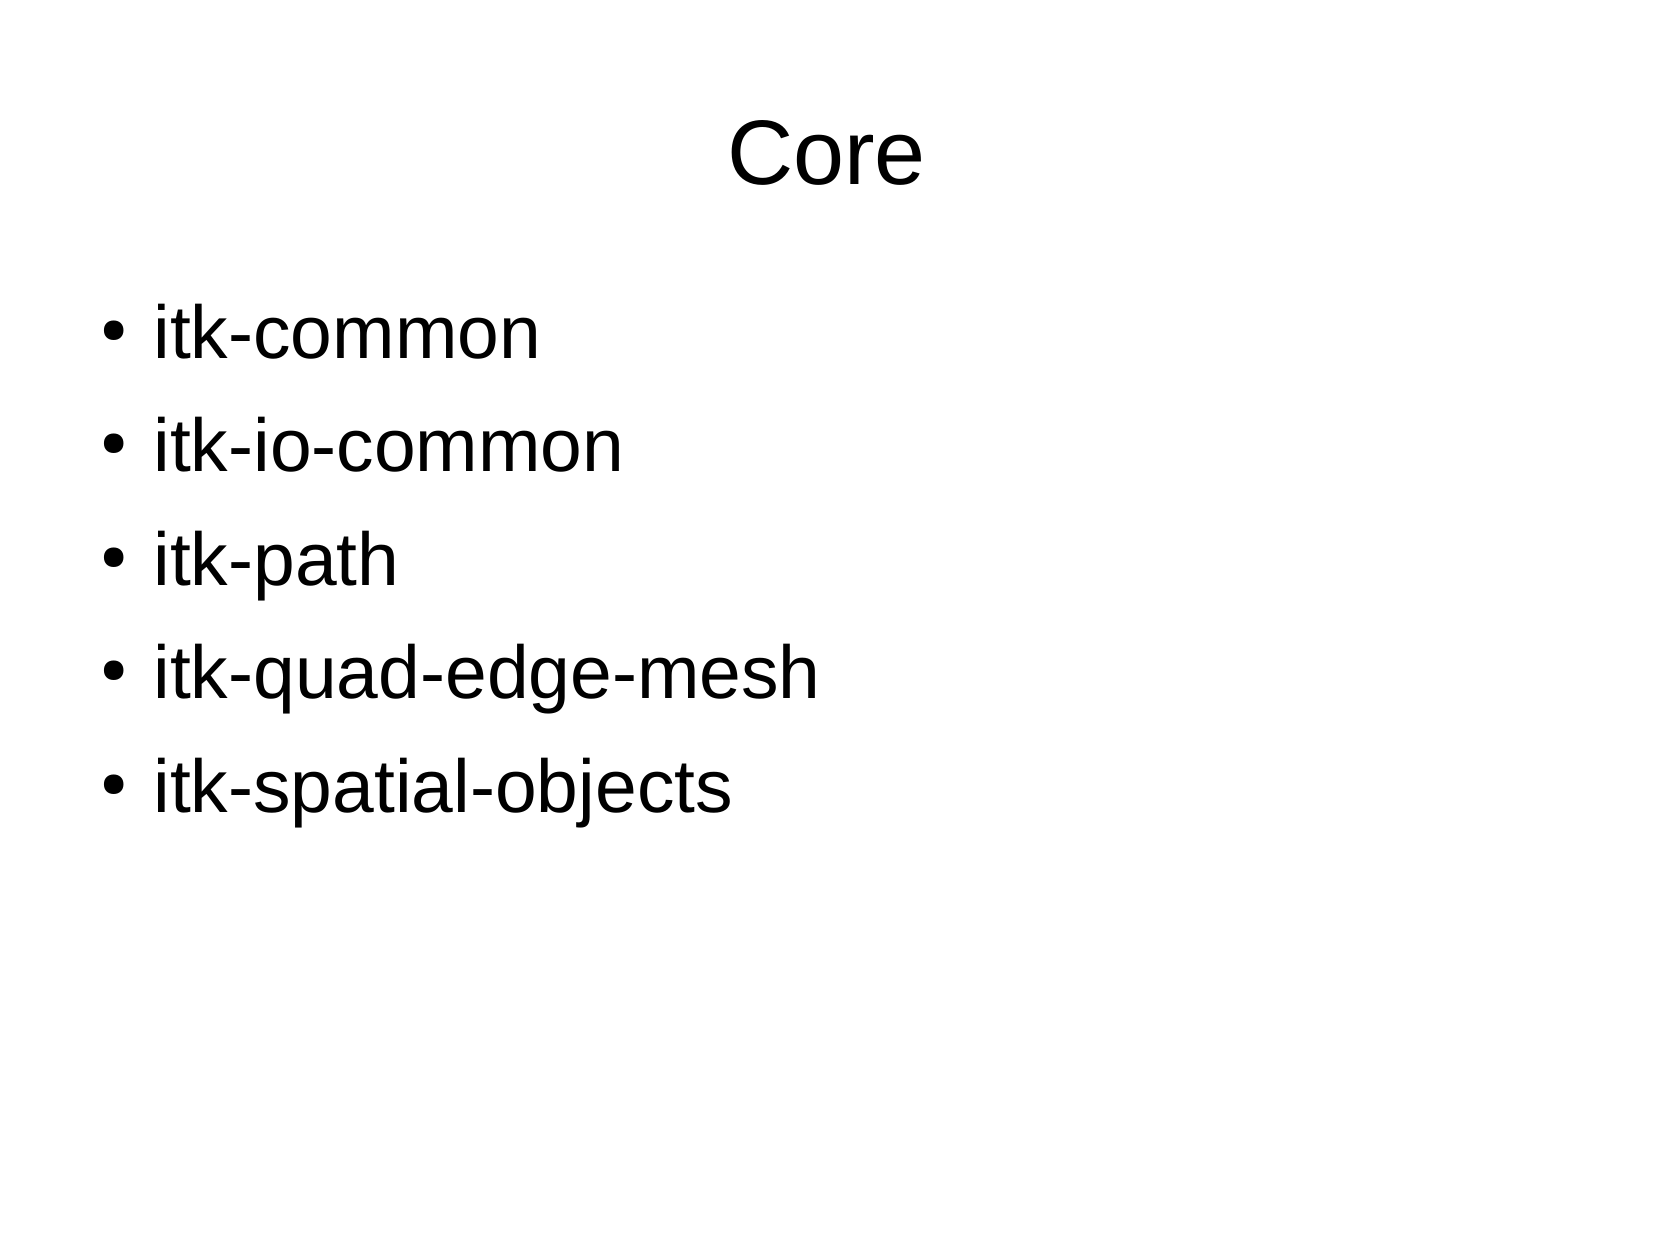

# Core
itk-common
itk-io-common
itk-path
itk-quad-edge-mesh
itk-spatial-objects